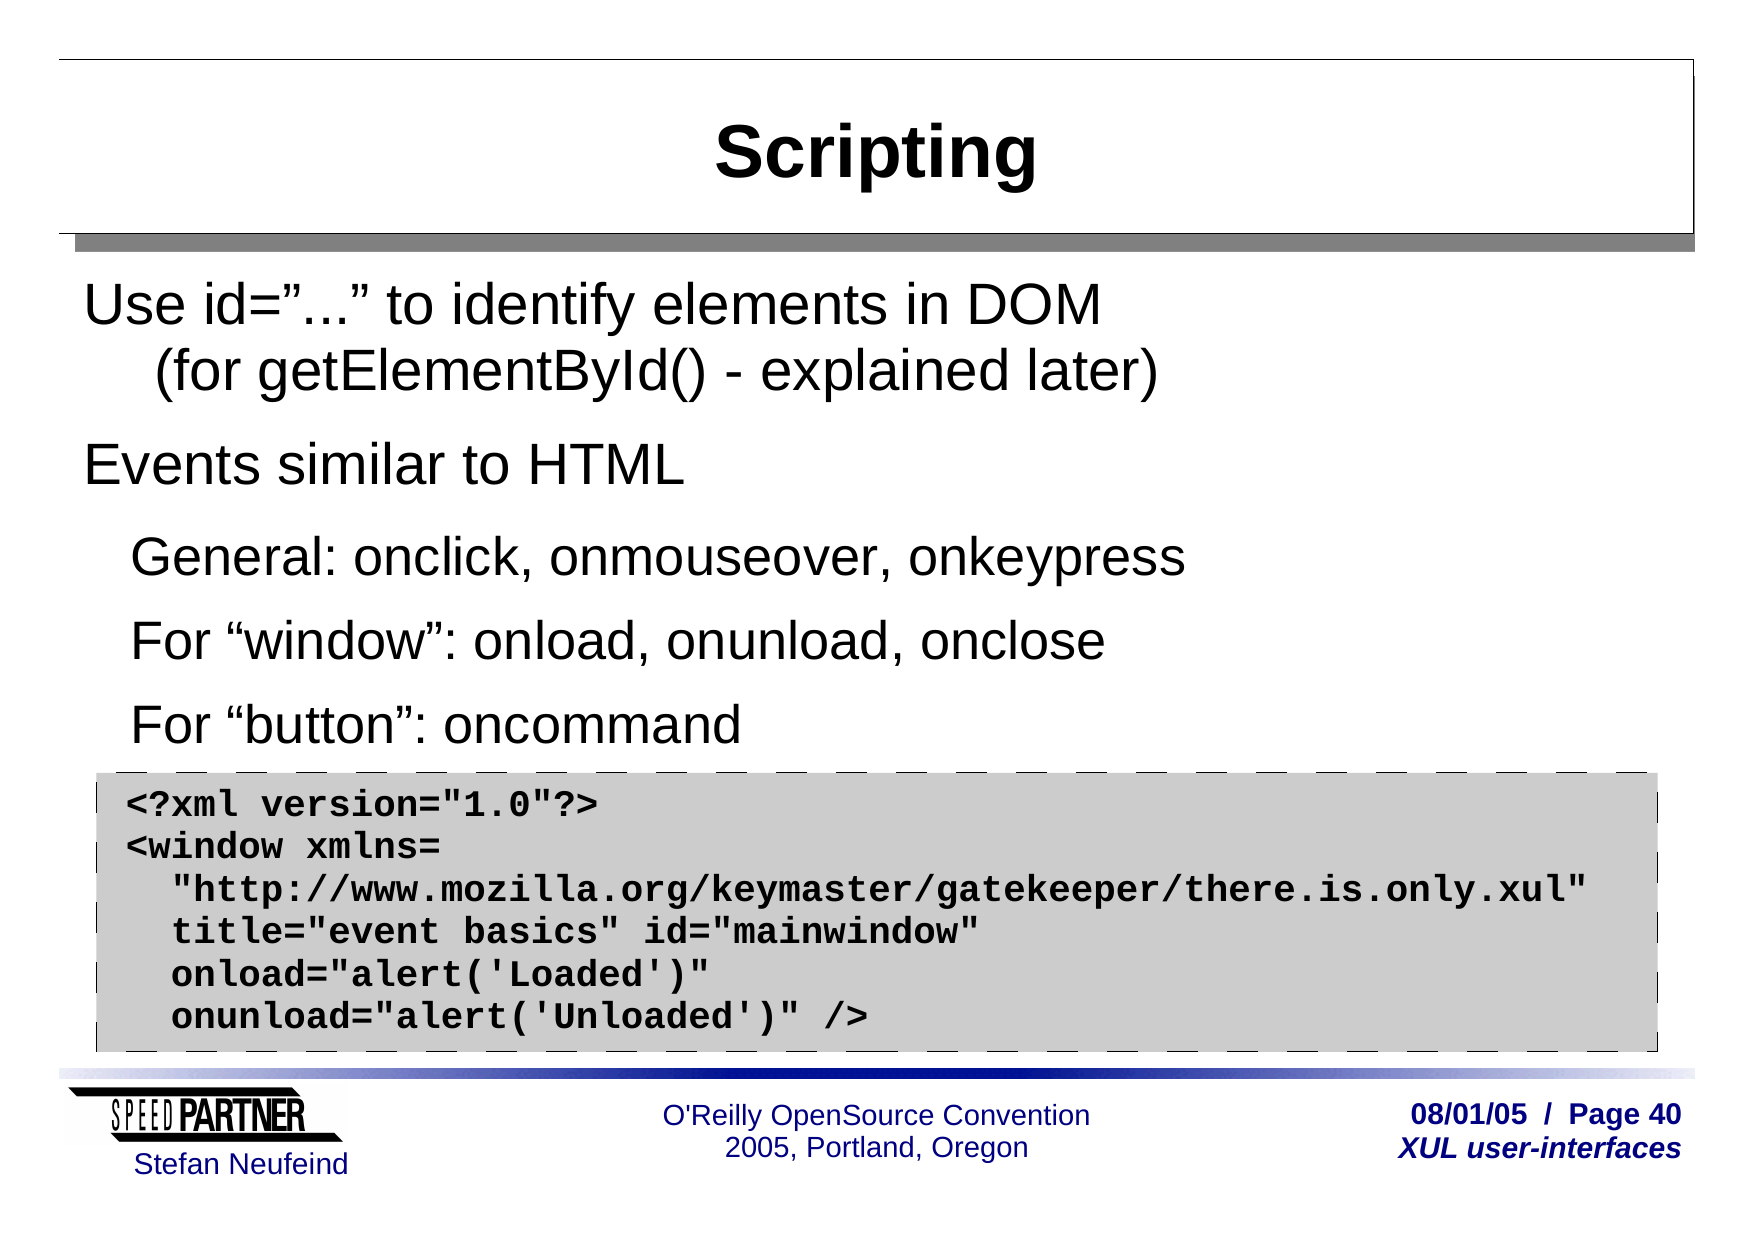

# Scripting
Use id=”...” to identify elements in DOM
(for getElementById() - explained later)
Events similar to HTML
General: onclick, onmouseover, onkeypress
For “window”: onload, onunload, onclose
For “button”: oncommand
<?xml version="1.0"?>
<window xmlns=
 "http://www.mozilla.org/keymaster/gatekeeper/there.is.only.xul"
 title="event basics" id="mainwindow"
 onload="alert('Loaded')"
 onunload="alert('Unloaded')" />